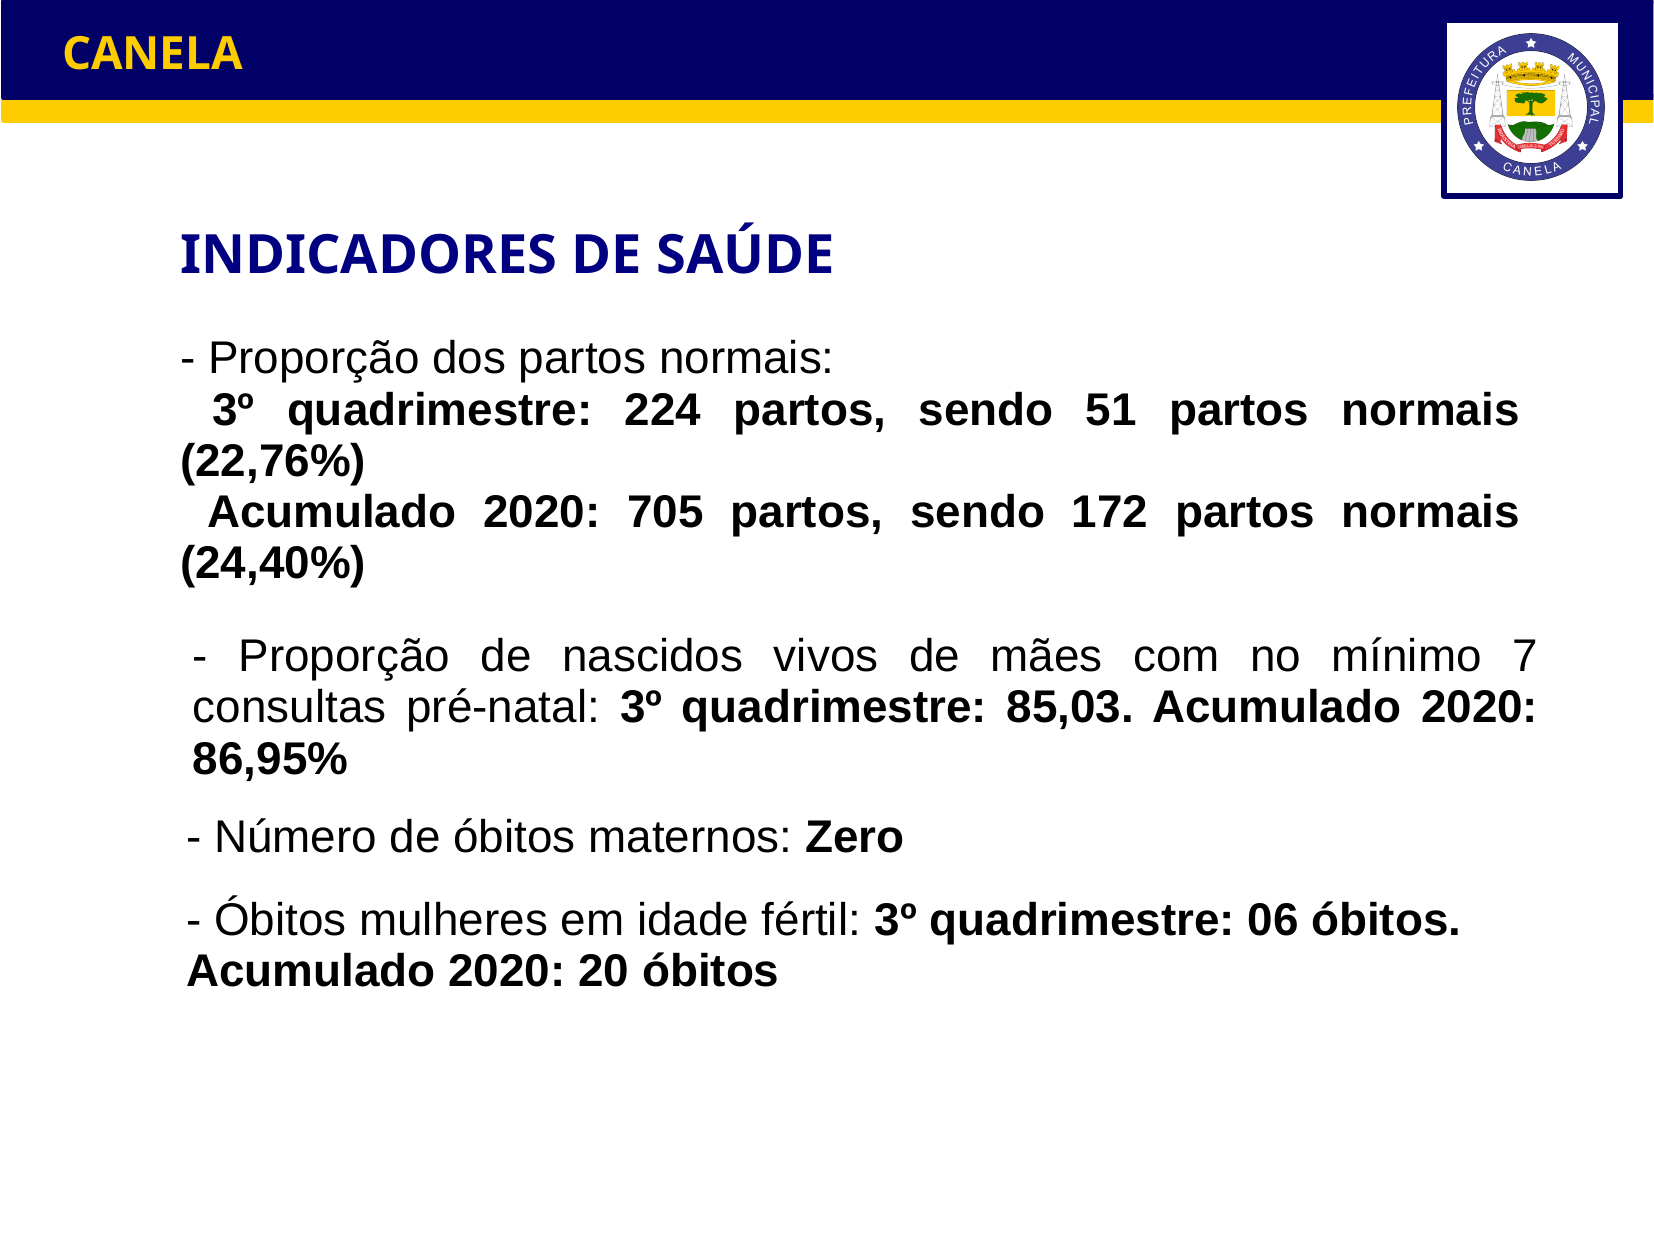

CANELA
CANELA
INDICADORES DE SAÚDE
- Proporção dos partos normais:
 3º quadrimestre: 224 partos, sendo 51 partos normais (22,76%)
 Acumulado 2020: 705 partos, sendo 172 partos normais (24,40%)
- Proporção de nascidos vivos de mães com no mínimo 7 consultas pré-natal: 3º quadrimestre: 85,03. Acumulado 2020: 86,95%
- Número de óbitos maternos: Zero
- Óbitos mulheres em idade fértil: 3º quadrimestre: 06 óbitos. Acumulado 2020: 20 óbitos